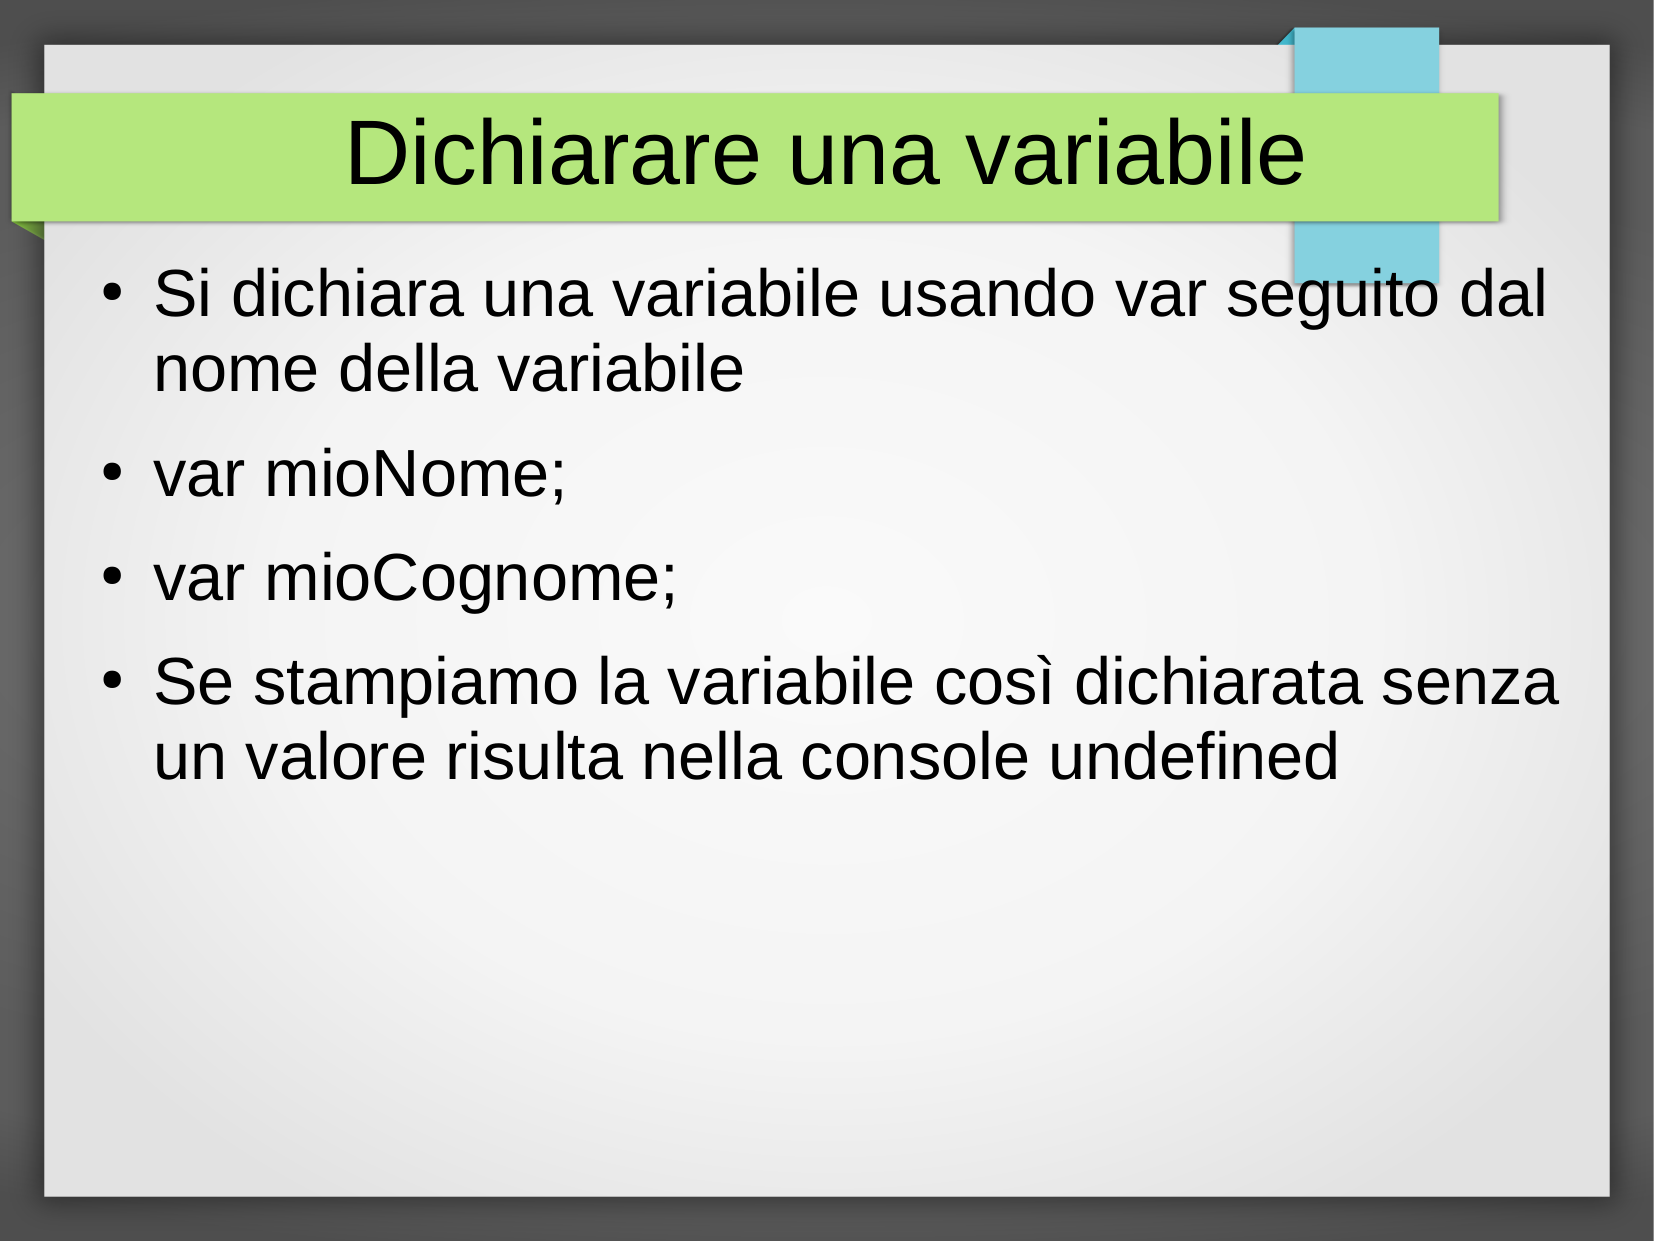

# Dichiarare una variabile
Si dichiara una variabile usando var seguito dal nome della variabile
var mioNome;
var mioCognome;
Se stampiamo la variabile così dichiarata senza un valore risulta nella console undefined